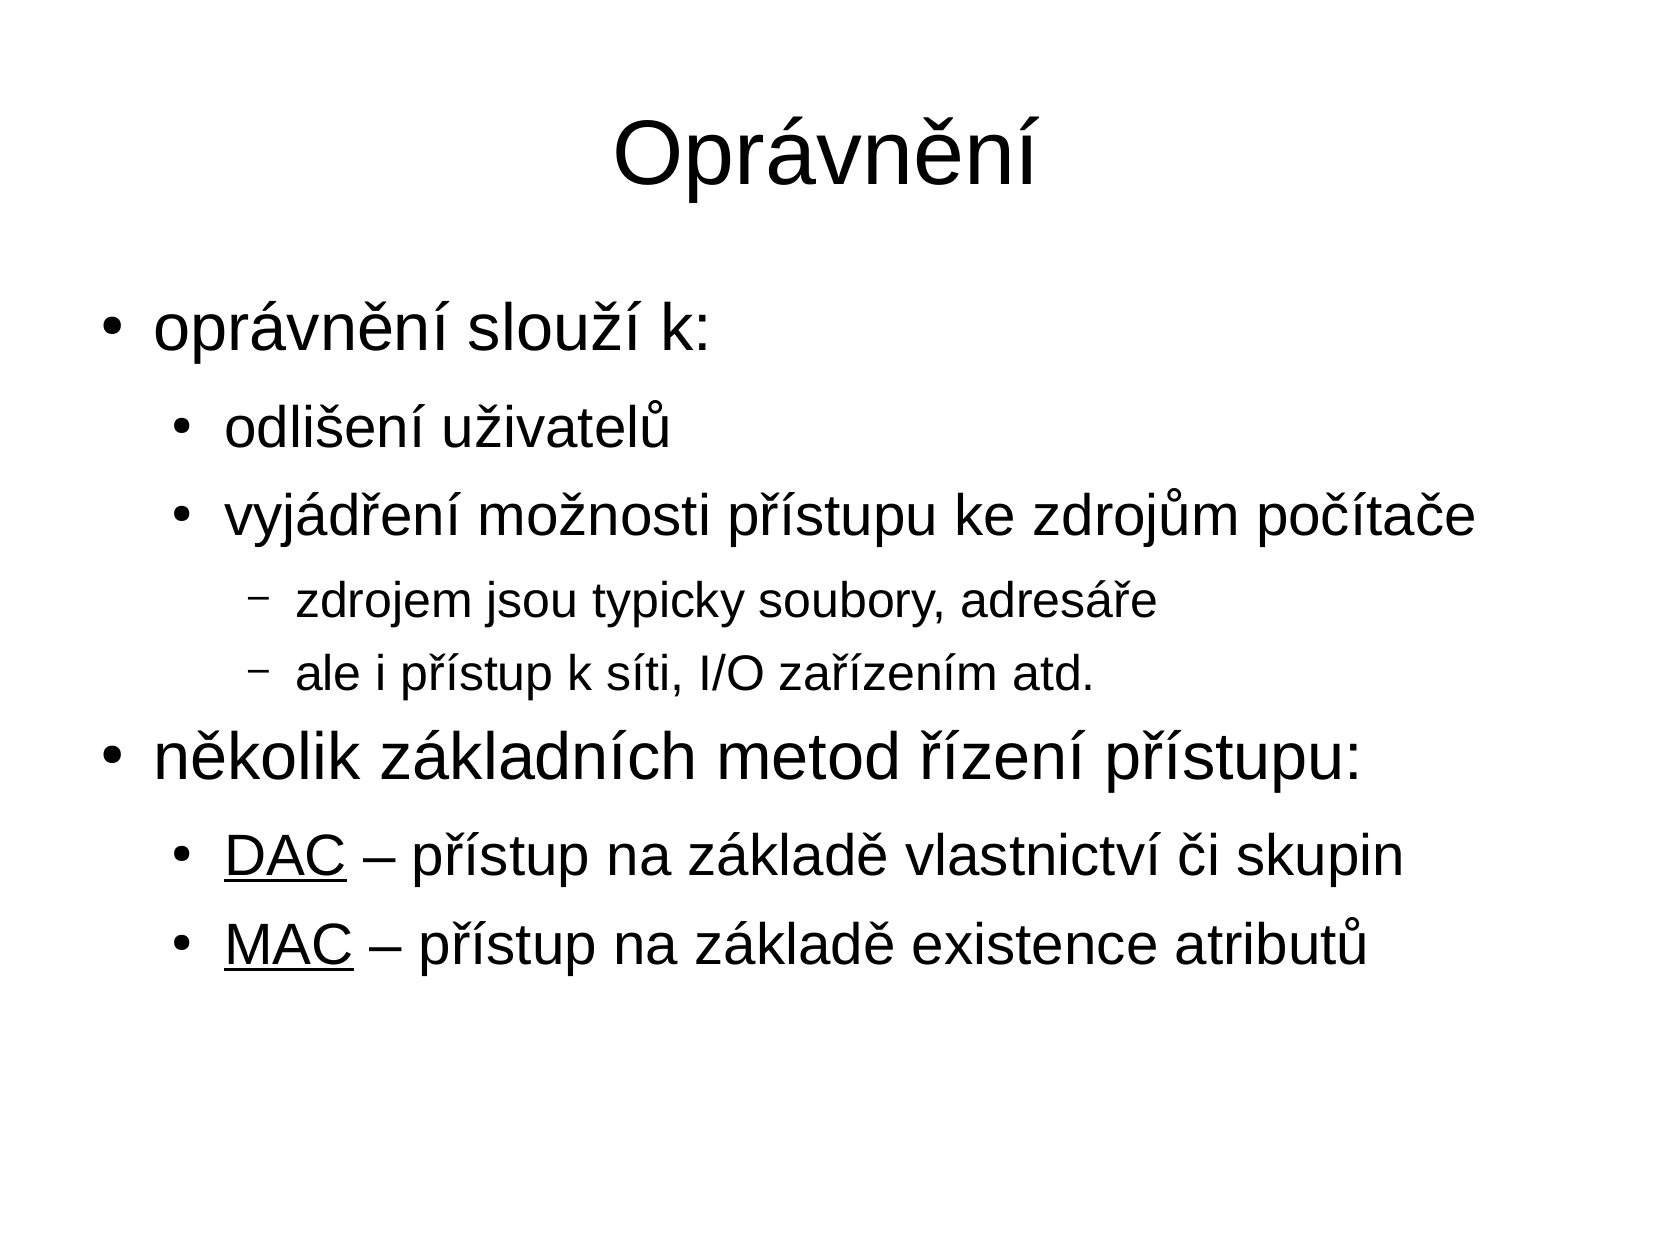

# Oprávnění
oprávnění slouží k:
odlišení uživatelů
vyjádření možnosti přístupu ke zdrojům počítače
zdrojem jsou typicky soubory, adresáře
ale i přístup k síti, I/O zařízením atd.
několik základních metod řízení přístupu:
DAC – přístup na základě vlastnictví či skupin
MAC – přístup na základě existence atributů